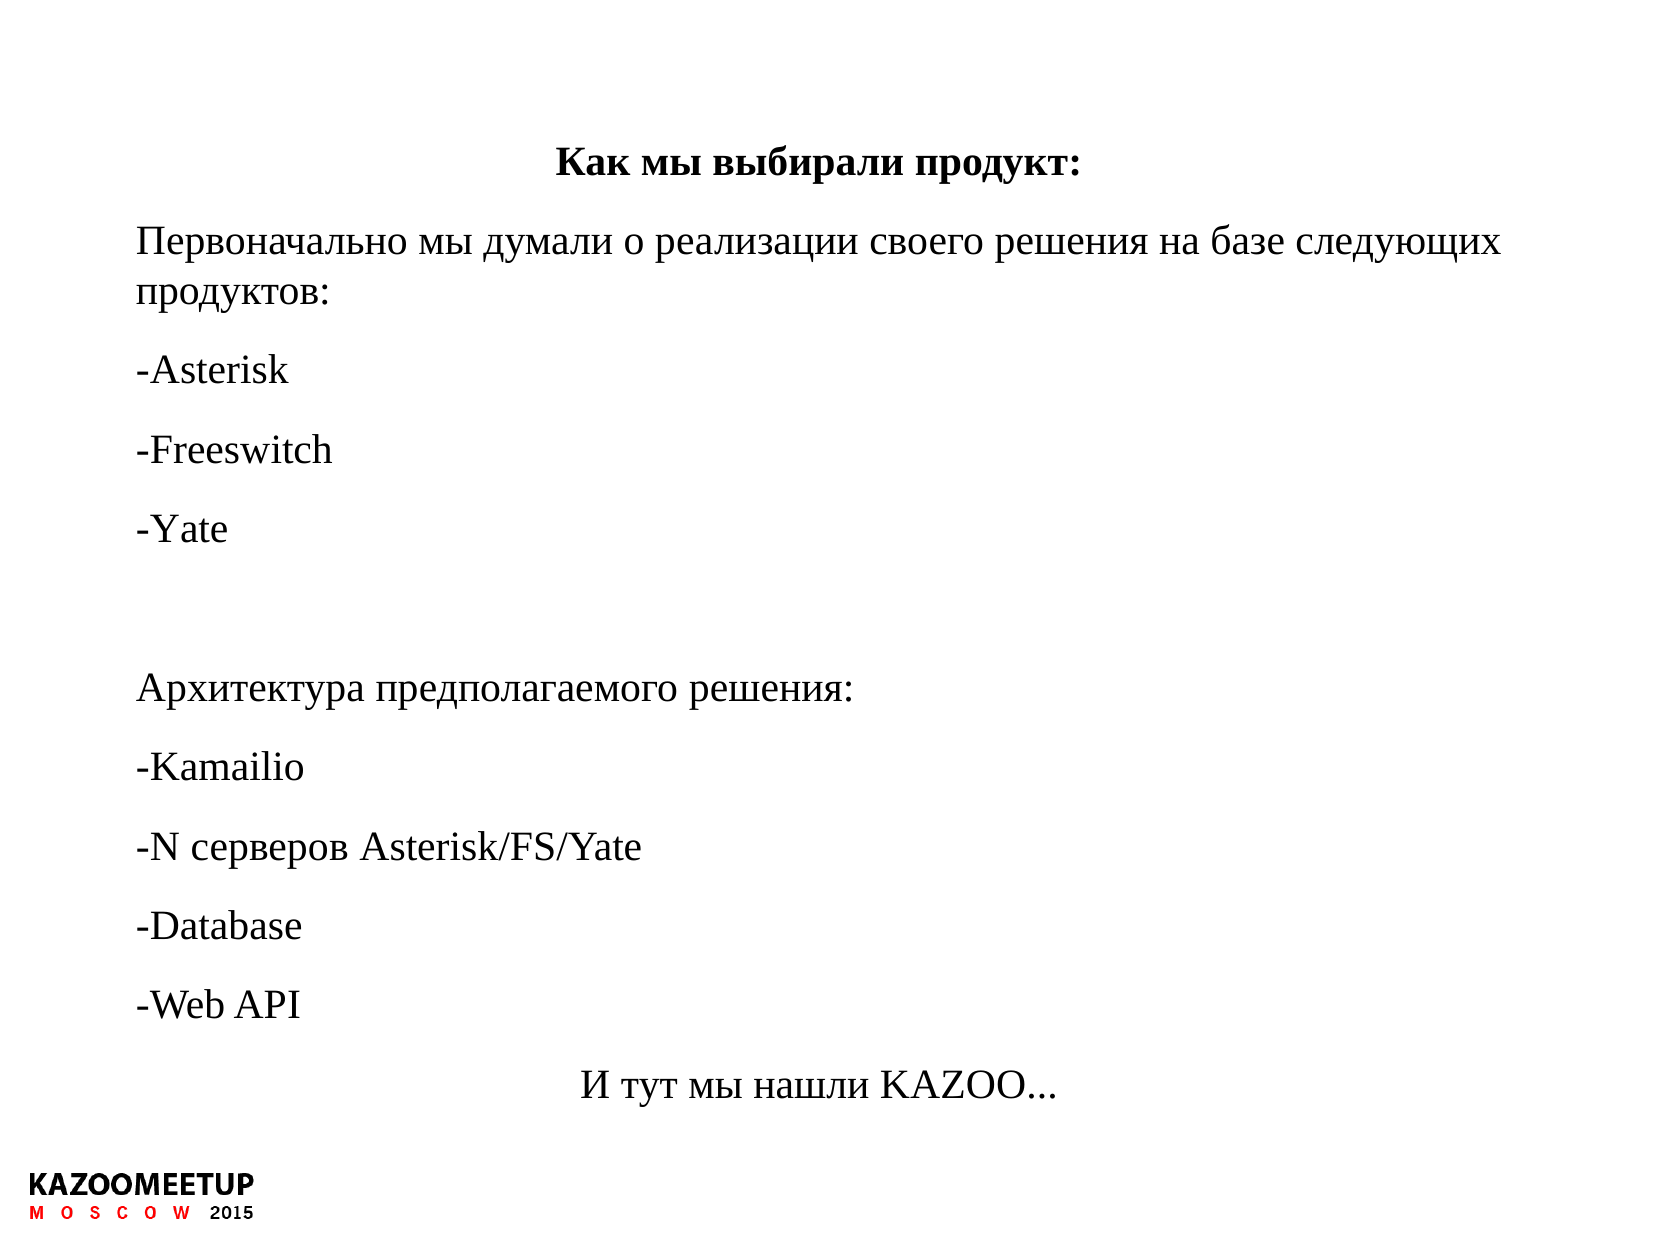

# Как мы выбирали продукт:
Первоначально мы думали о реализации своего решения на базе следующих продуктов:
-Asterisk
-Freeswitch
-Yate
Архитектура предполагаемого решения:
-Kamailio
-N серверов Asterisk/FS/Yate
-Database
-Web API
И тут мы нашли KAZOO...